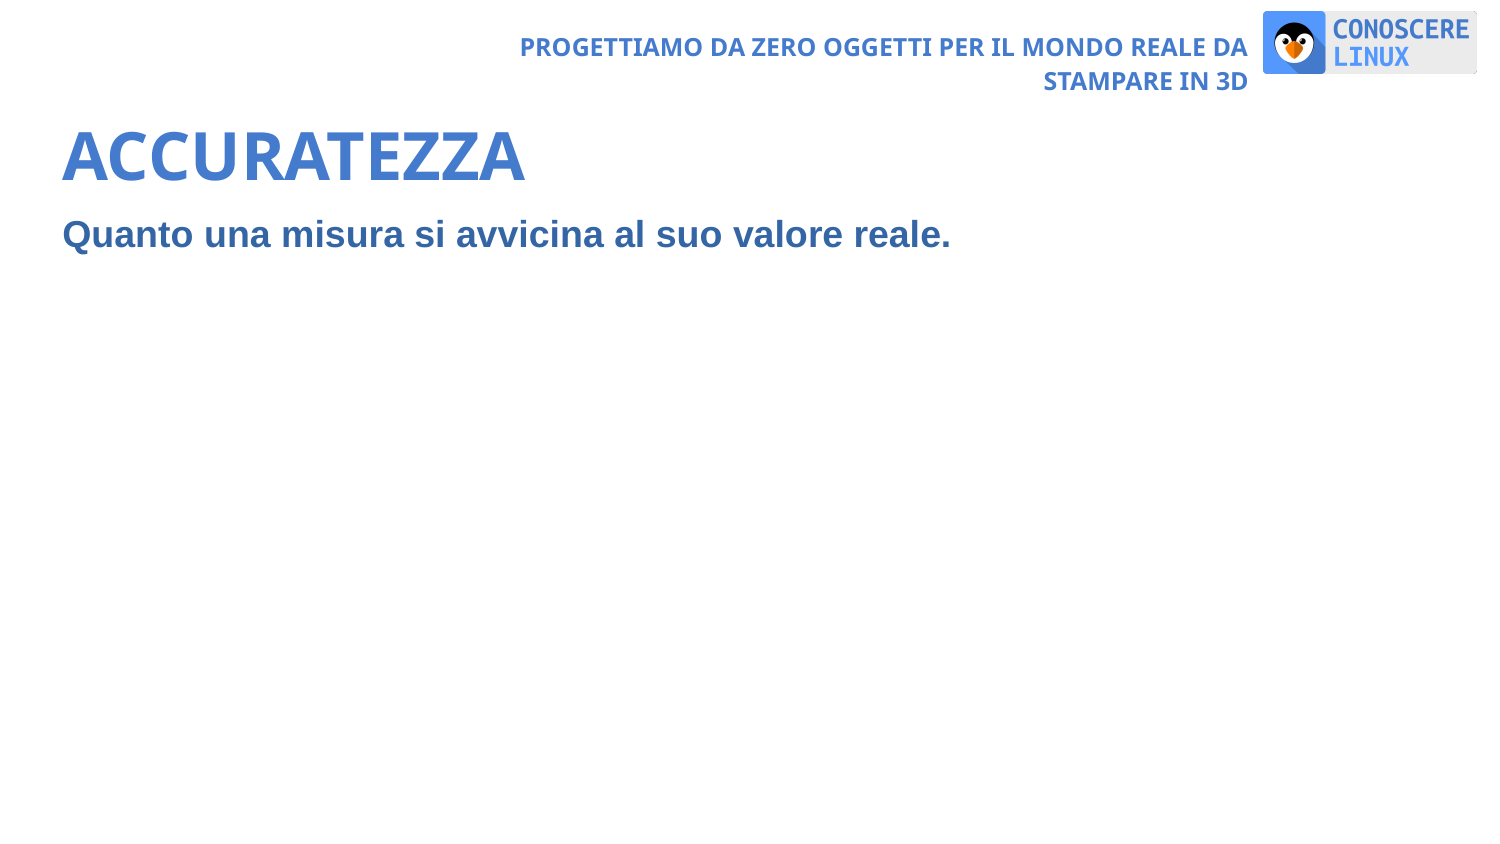

PROGETTIAMO DA ZERO OGGETTI PER IL MONDO REALE DA STAMPARE IN 3D
ACCURATEZZA
# Quanto una misura si avvicina al suo valore reale.